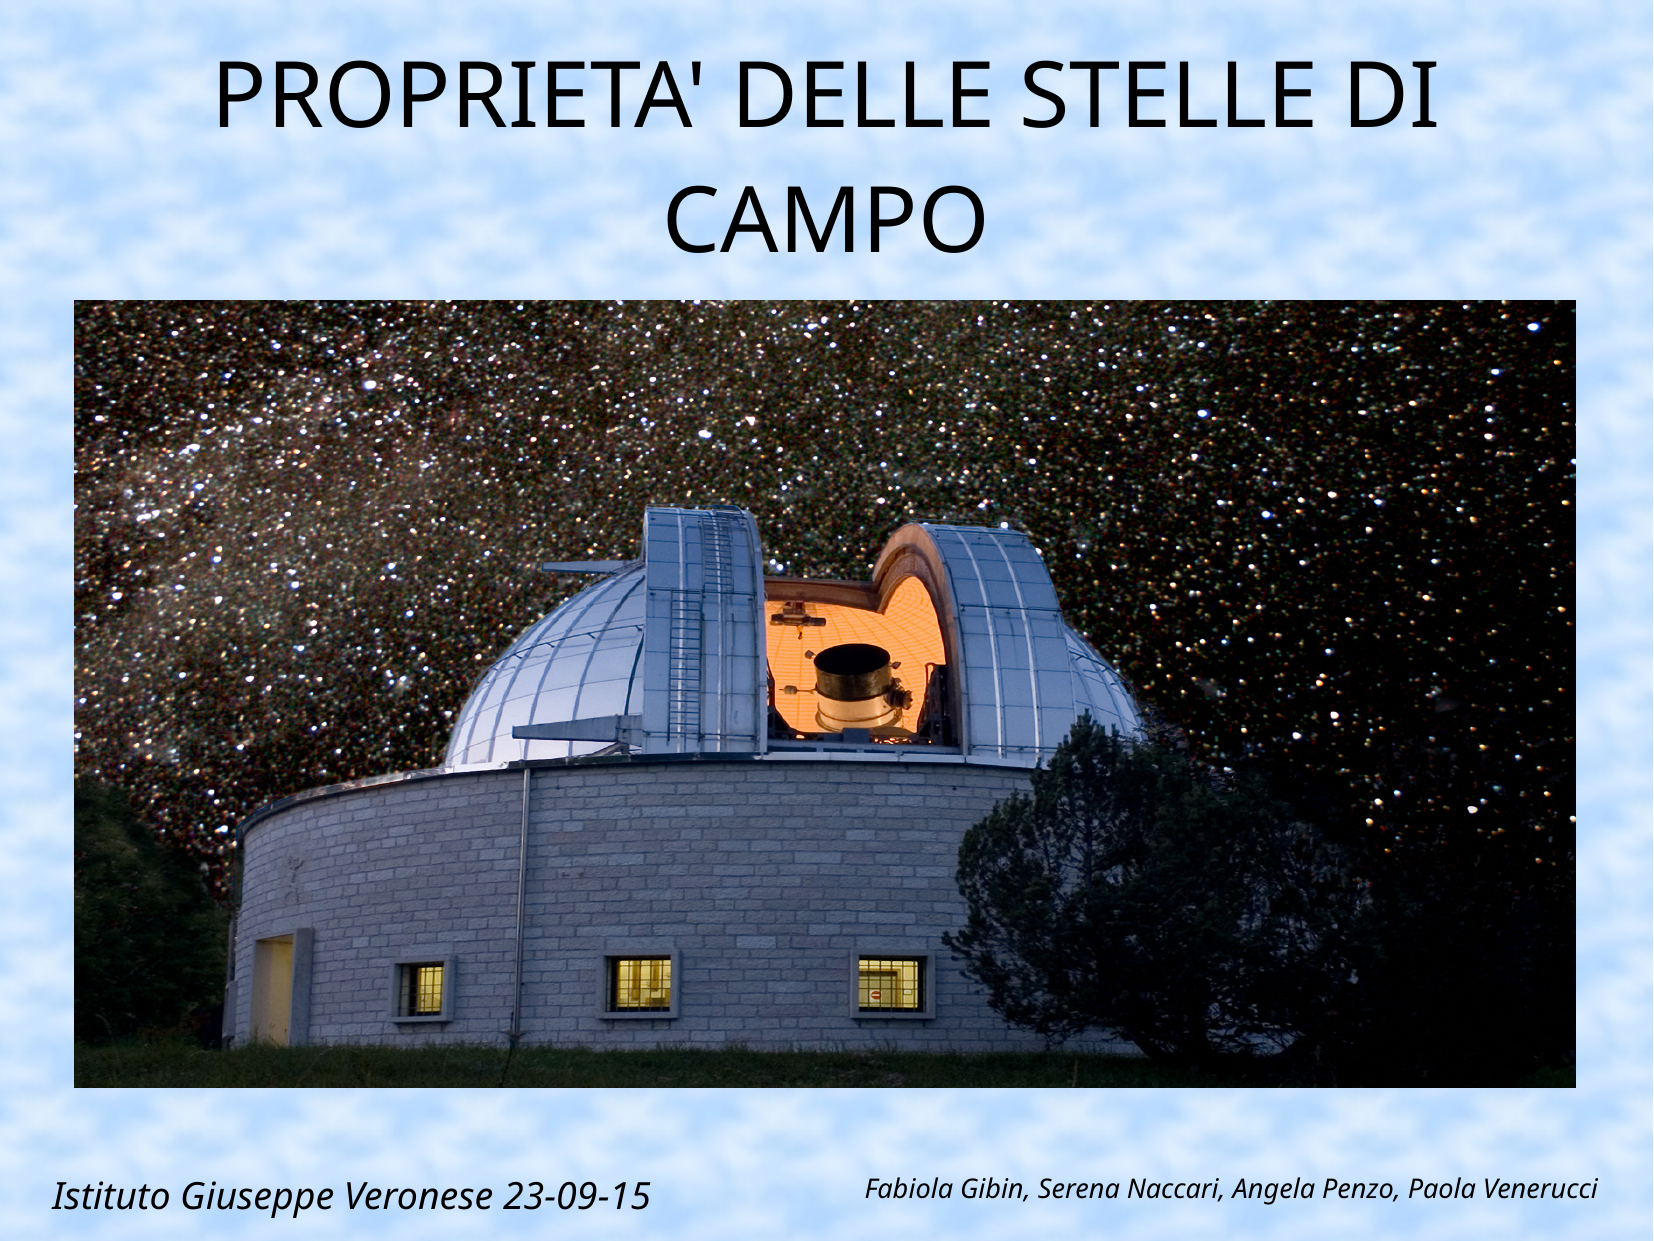

# PROPRIETA' DELLE STELLE DI CAMPO
Istituto Giuseppe Veronese 23-09-15
Fabiola Gibin, Serena Naccari, Angela Penzo, Paola Venerucci